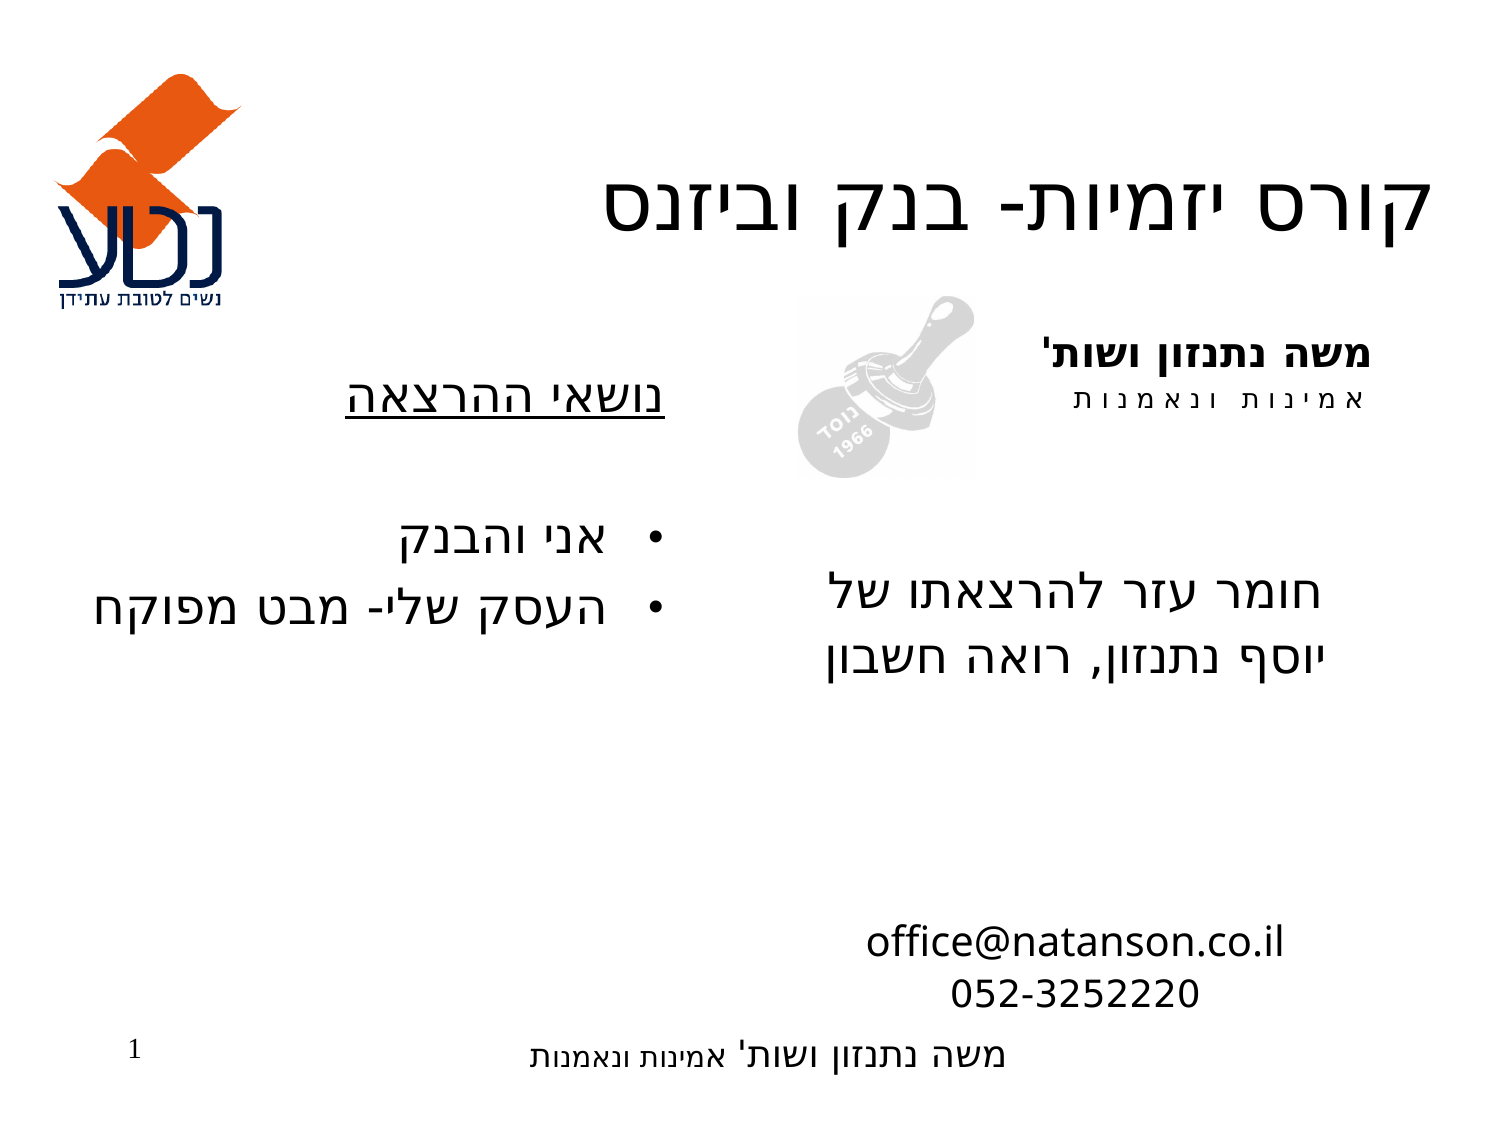

# קורס יזמיות- בנק וביזנס
משה נתנזון ושות'
 א מ י נ ו ת ו נ א מ נ ו ת
חומר עזר להרצאתו של
יוסף נתנזון, רואה חשבון
office@natanson.co.il
052-3252220
נושאי ההרצאה
אני והבנק
העסק שלי- מבט מפוקח
1
משה נתנזון ושות'- אמינות ונאמנות